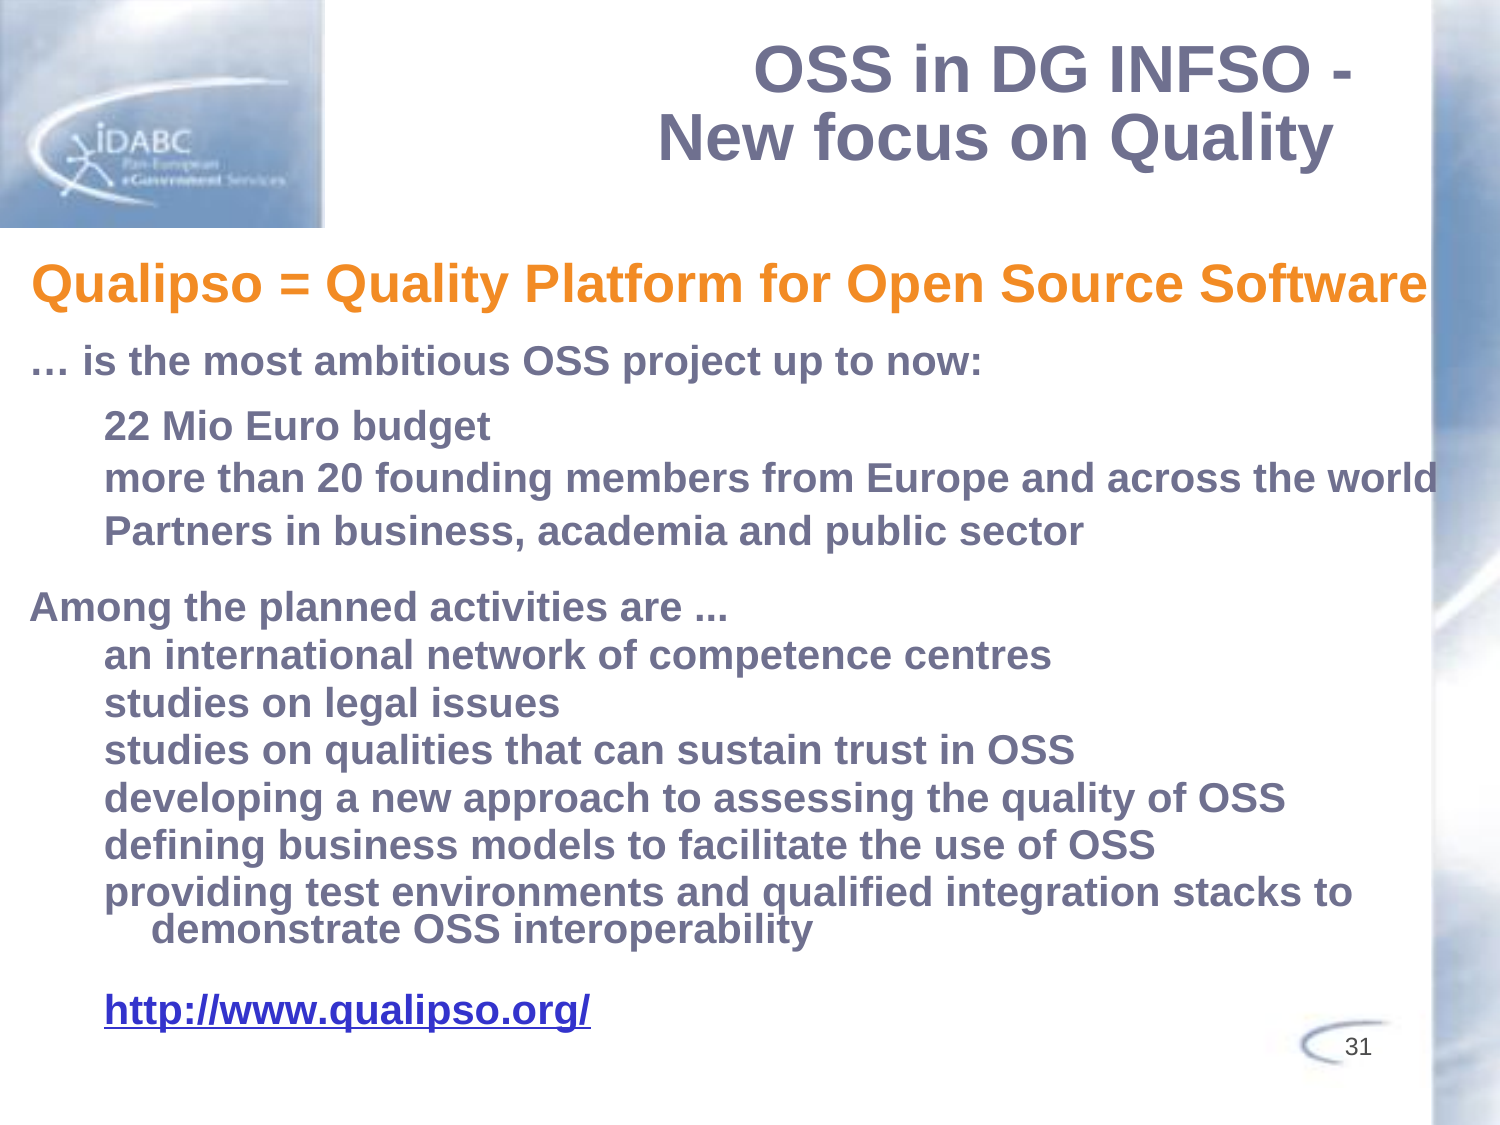

OSS in DG INFSO -
New focus on Quality
Qualipso = Quality Platform for Open Source Software
# … is the most ambitious OSS project up to now:
22 Mio Euro budget
more than 20 founding members from Europe and across the world
Partners in business, academia and public sector
Among the planned activities are ...
an international network of competence centres
studies on legal issues
studies on qualities that can sustain trust in OSS
developing a new approach to assessing the quality of OSS
defining business models to facilitate the use of OSS
providing test environments and qualified integration stacks to demonstrate OSS interoperability
http://www.qualipso.org/
31